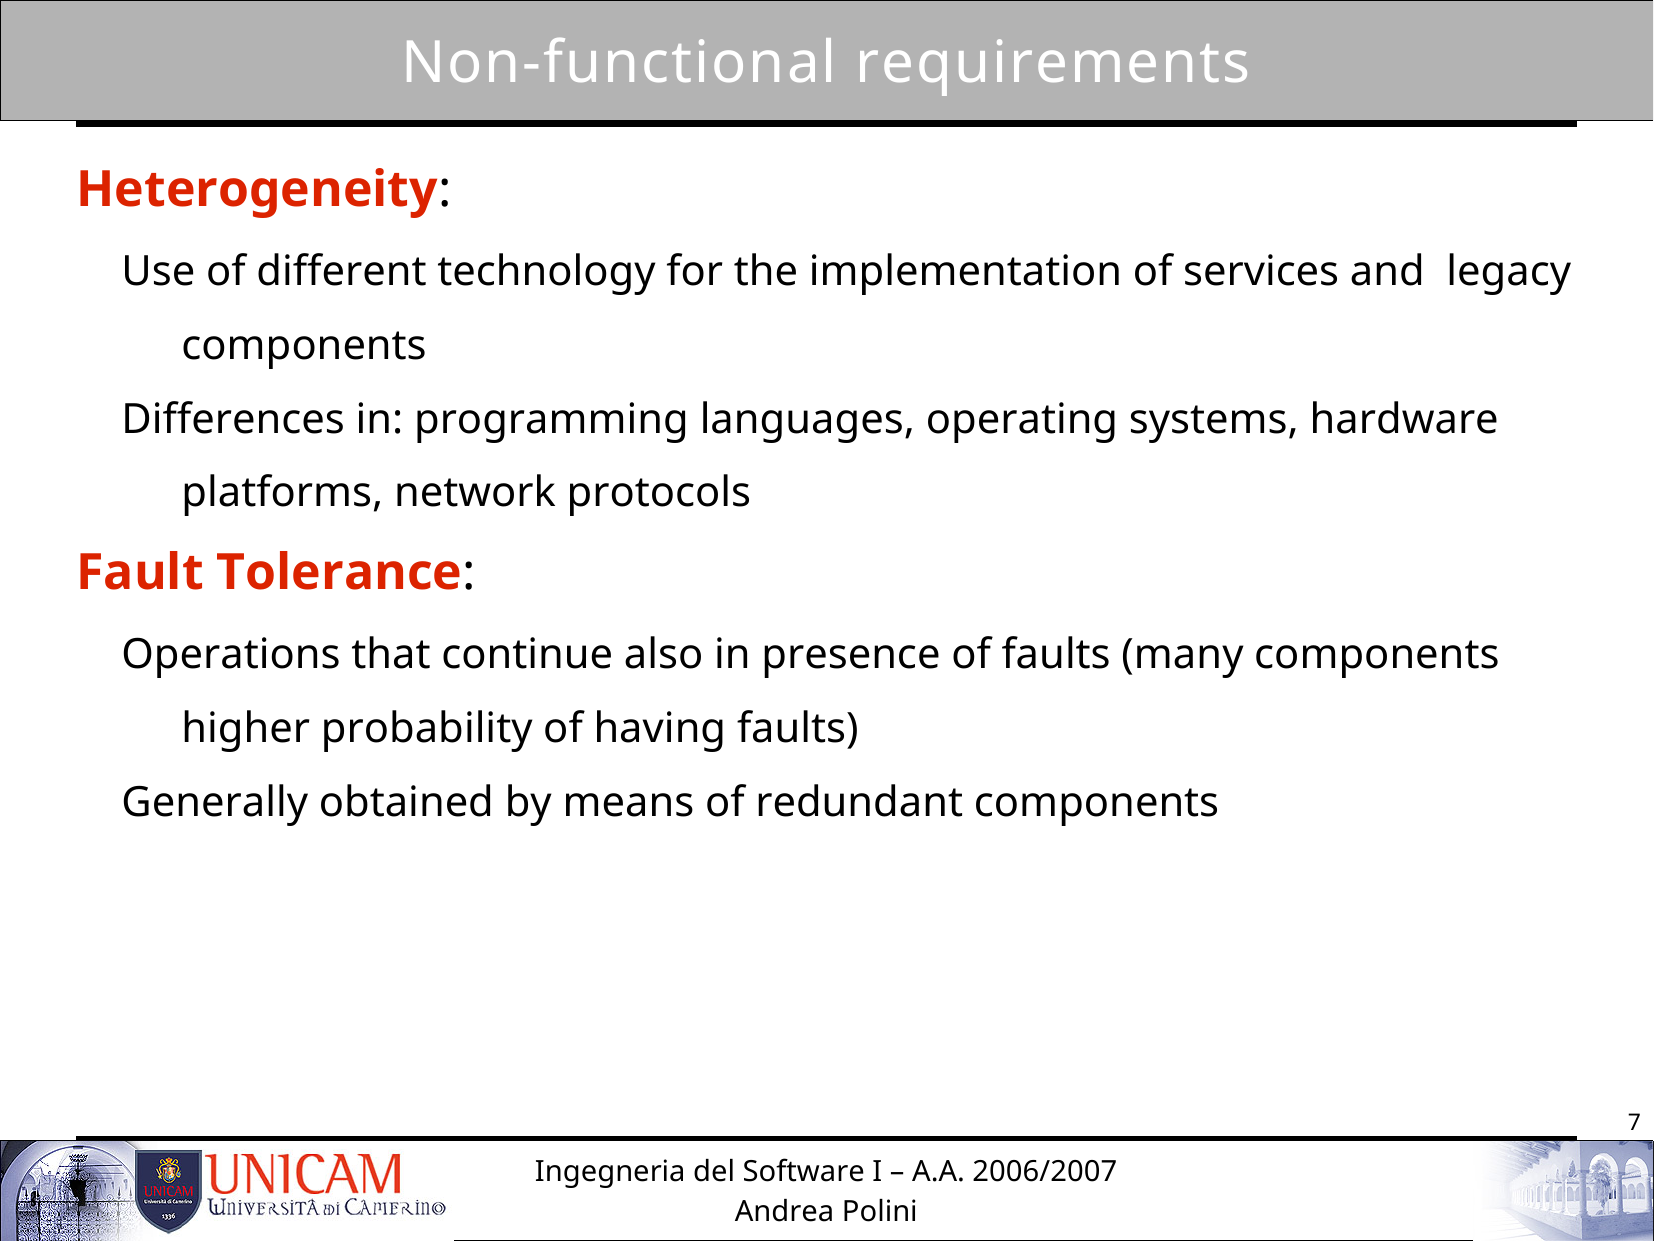

# Non-functional requirements
Heterogeneity:
Use of different technology for the implementation of services and legacy components
Differences in: programming languages, operating systems, hardware platforms, network protocols
Fault Tolerance:
Operations that continue also in presence of faults (many components higher probability of having faults)
Generally obtained by means of redundant components
7